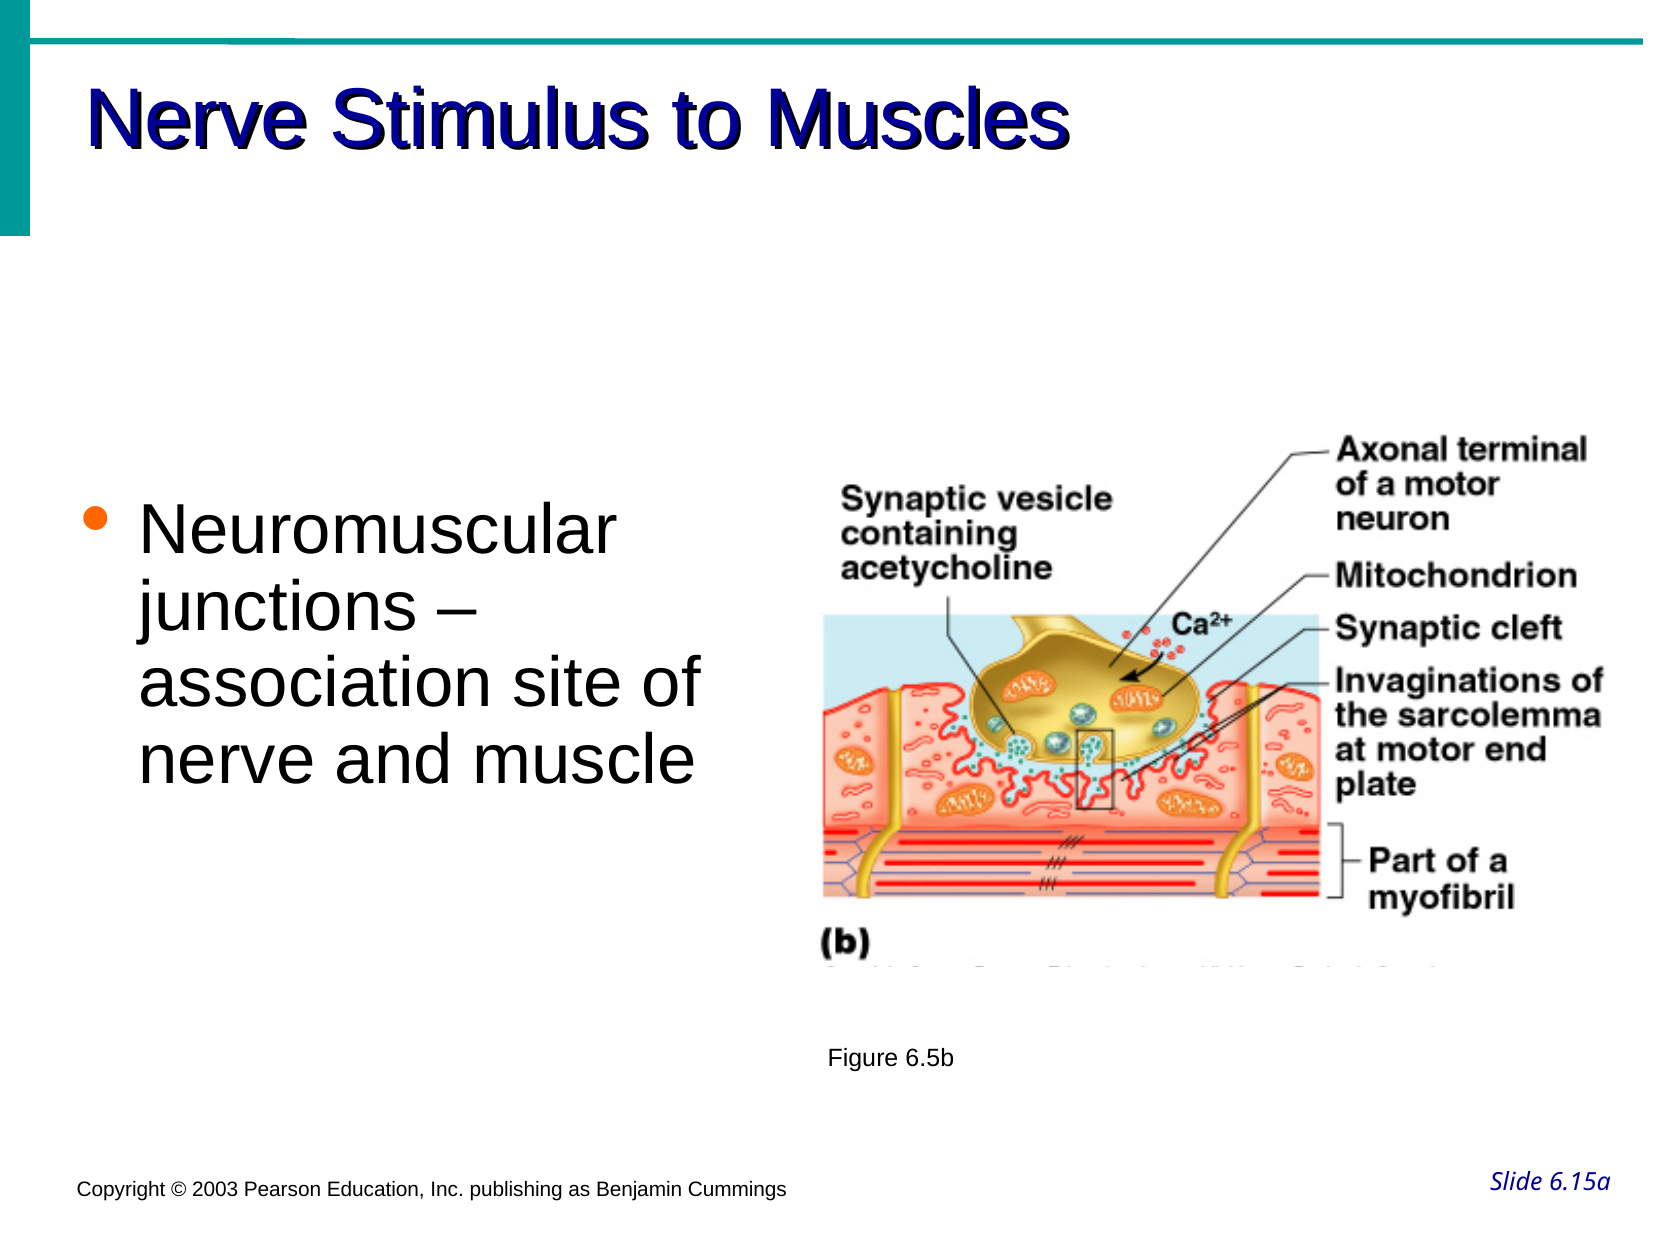

# Nerve Stimulus to Muscles
Neuromuscular junctions – association site of nerve and muscle
Figure 6.5b
Slide 6.15a
Copyright © 2003 Pearson Education, Inc. publishing as Benjamin Cummings